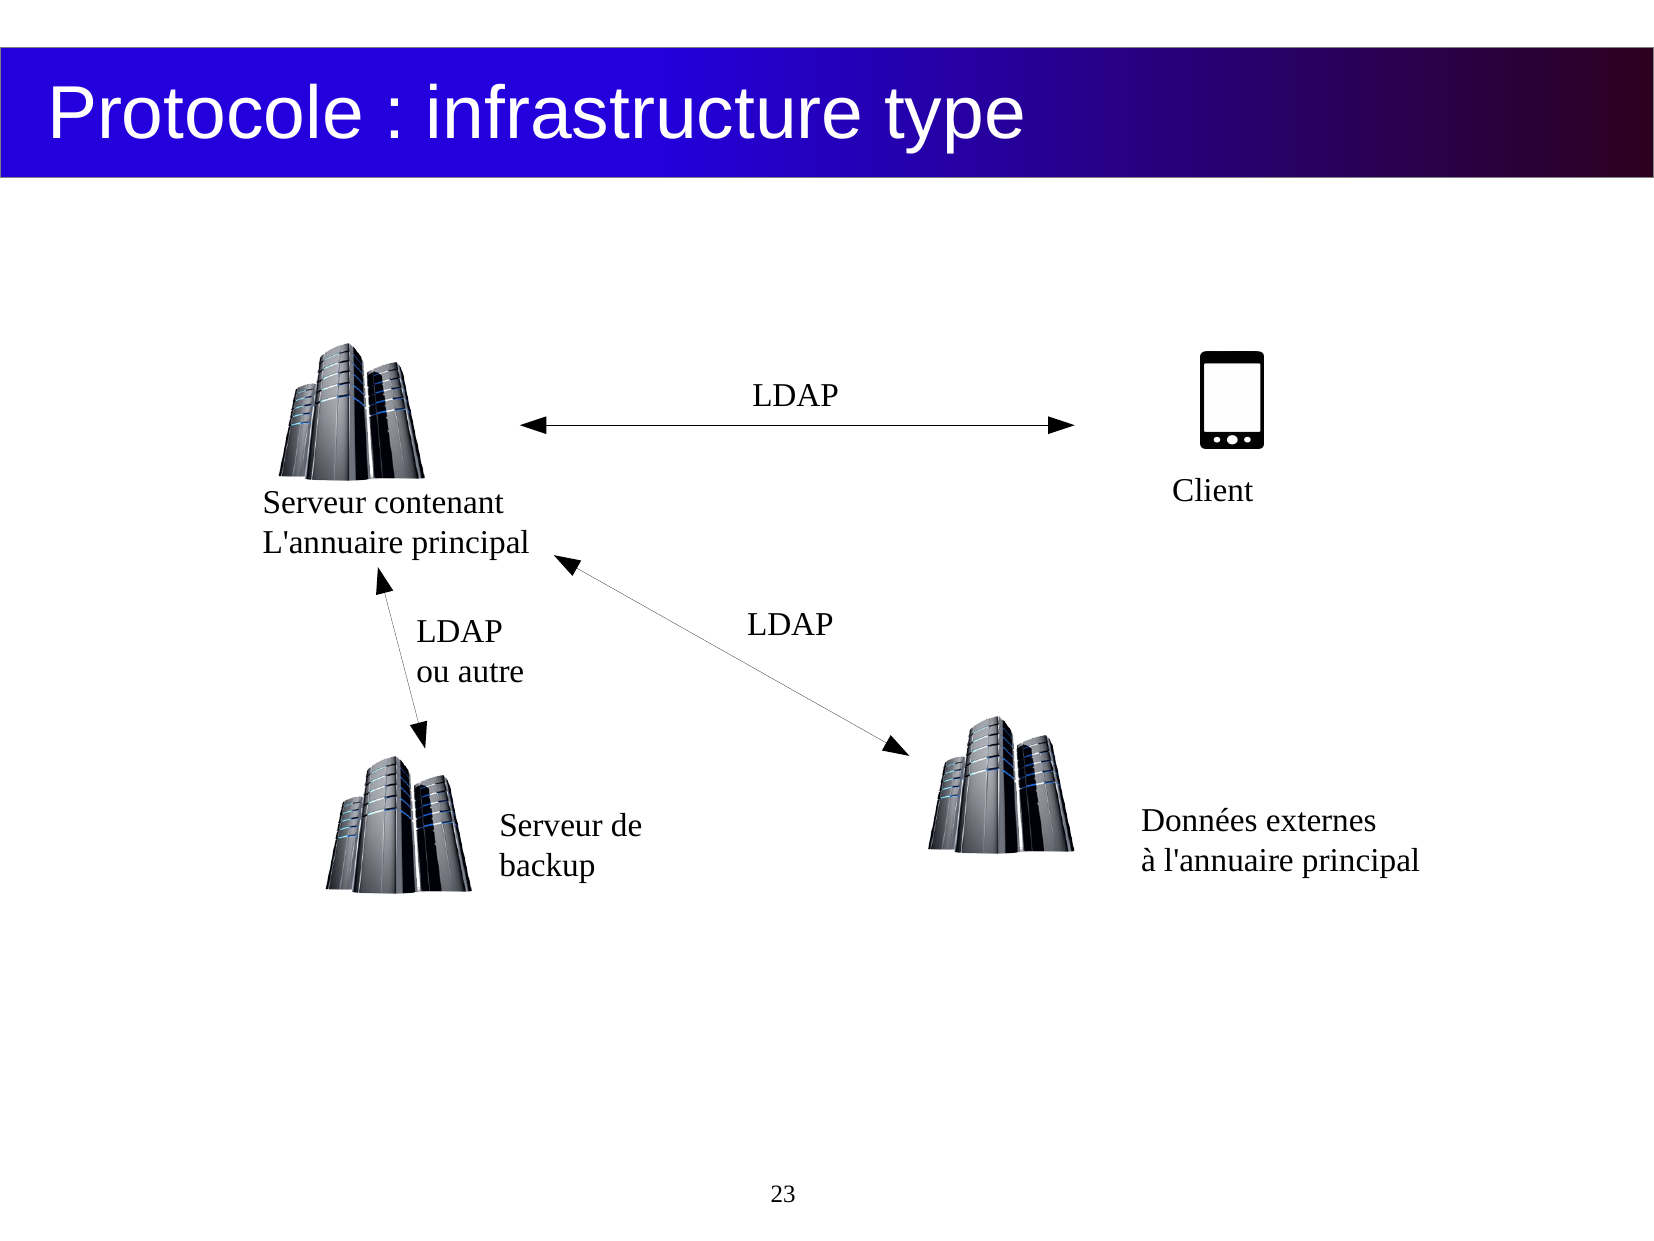

# Protocole : infrastructure type
LDAP
Client
Serveur contenant
L'annuaire principal
LDAP
LDAP
ou autre
Données externes
à l'annuaire principal
Serveur de
backup